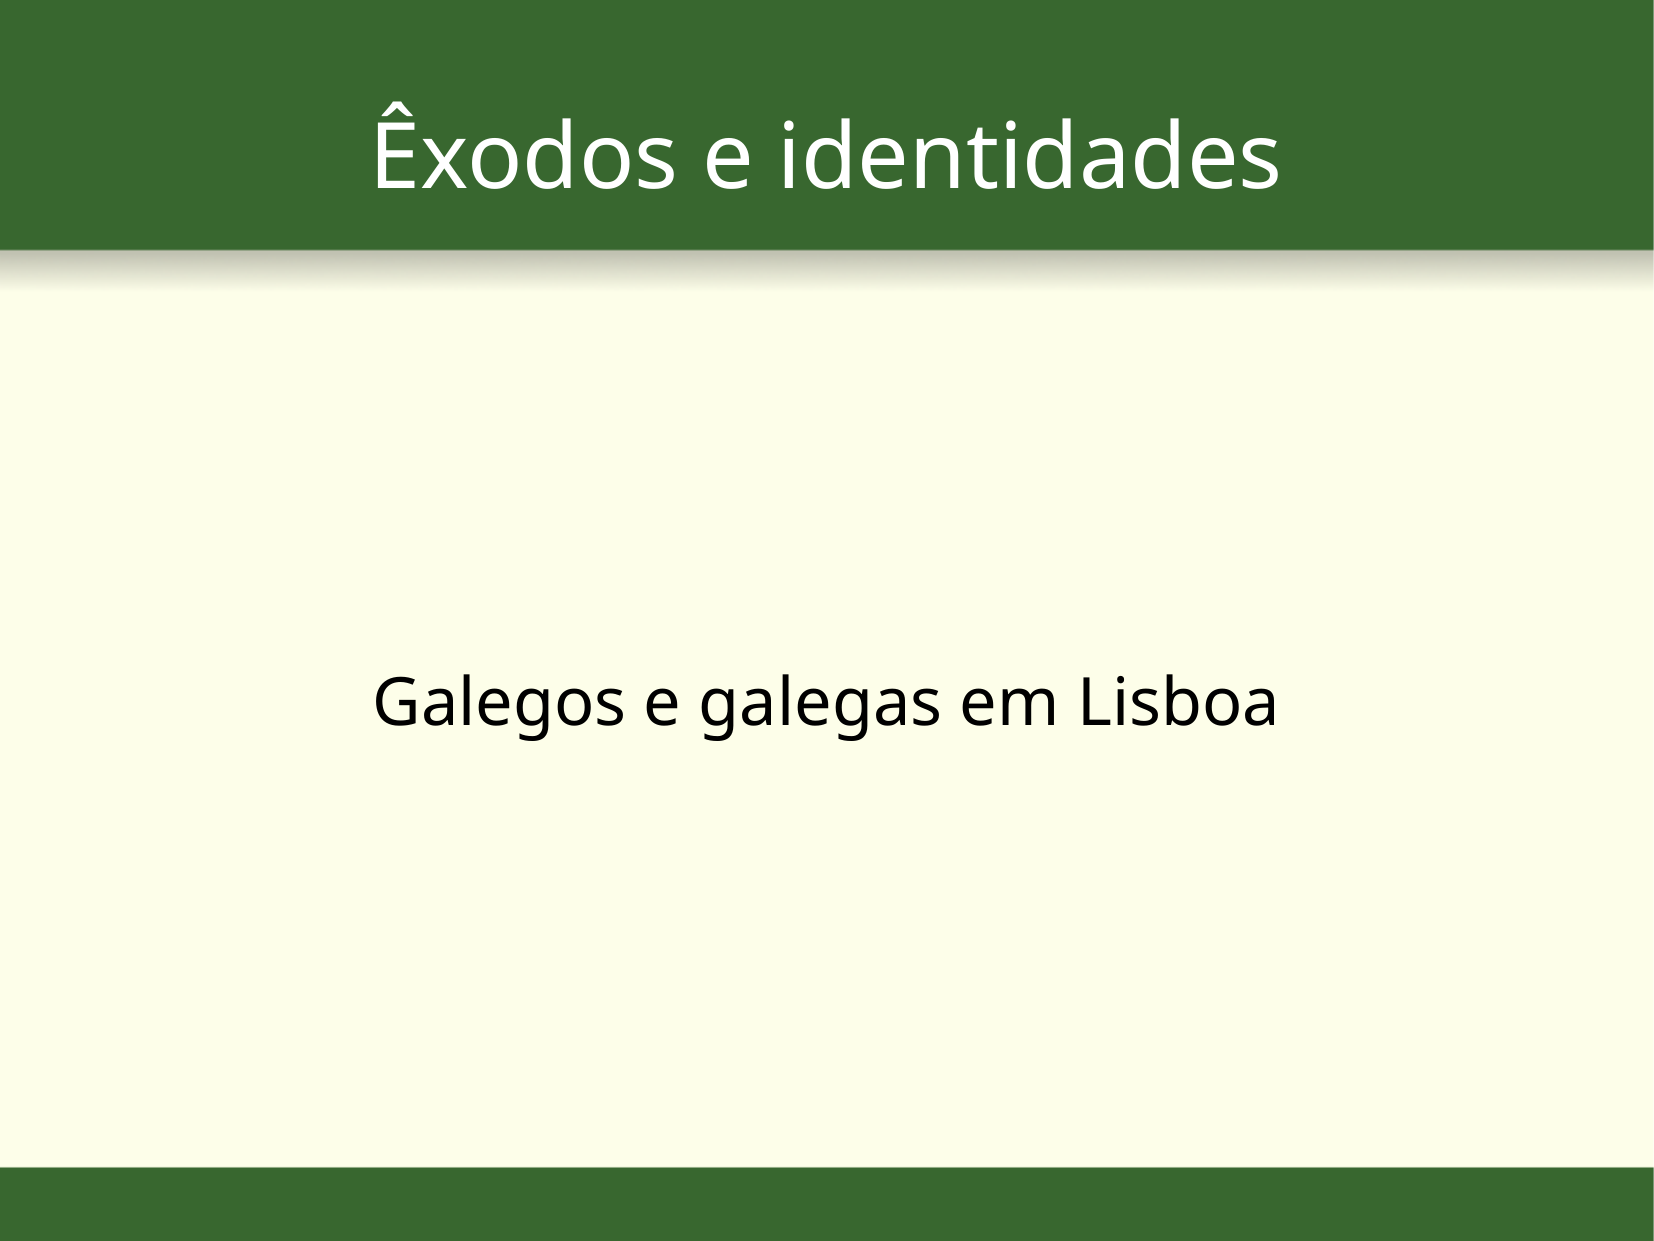

# Êxodos e identidades
Galegos e galegas em Lisboa